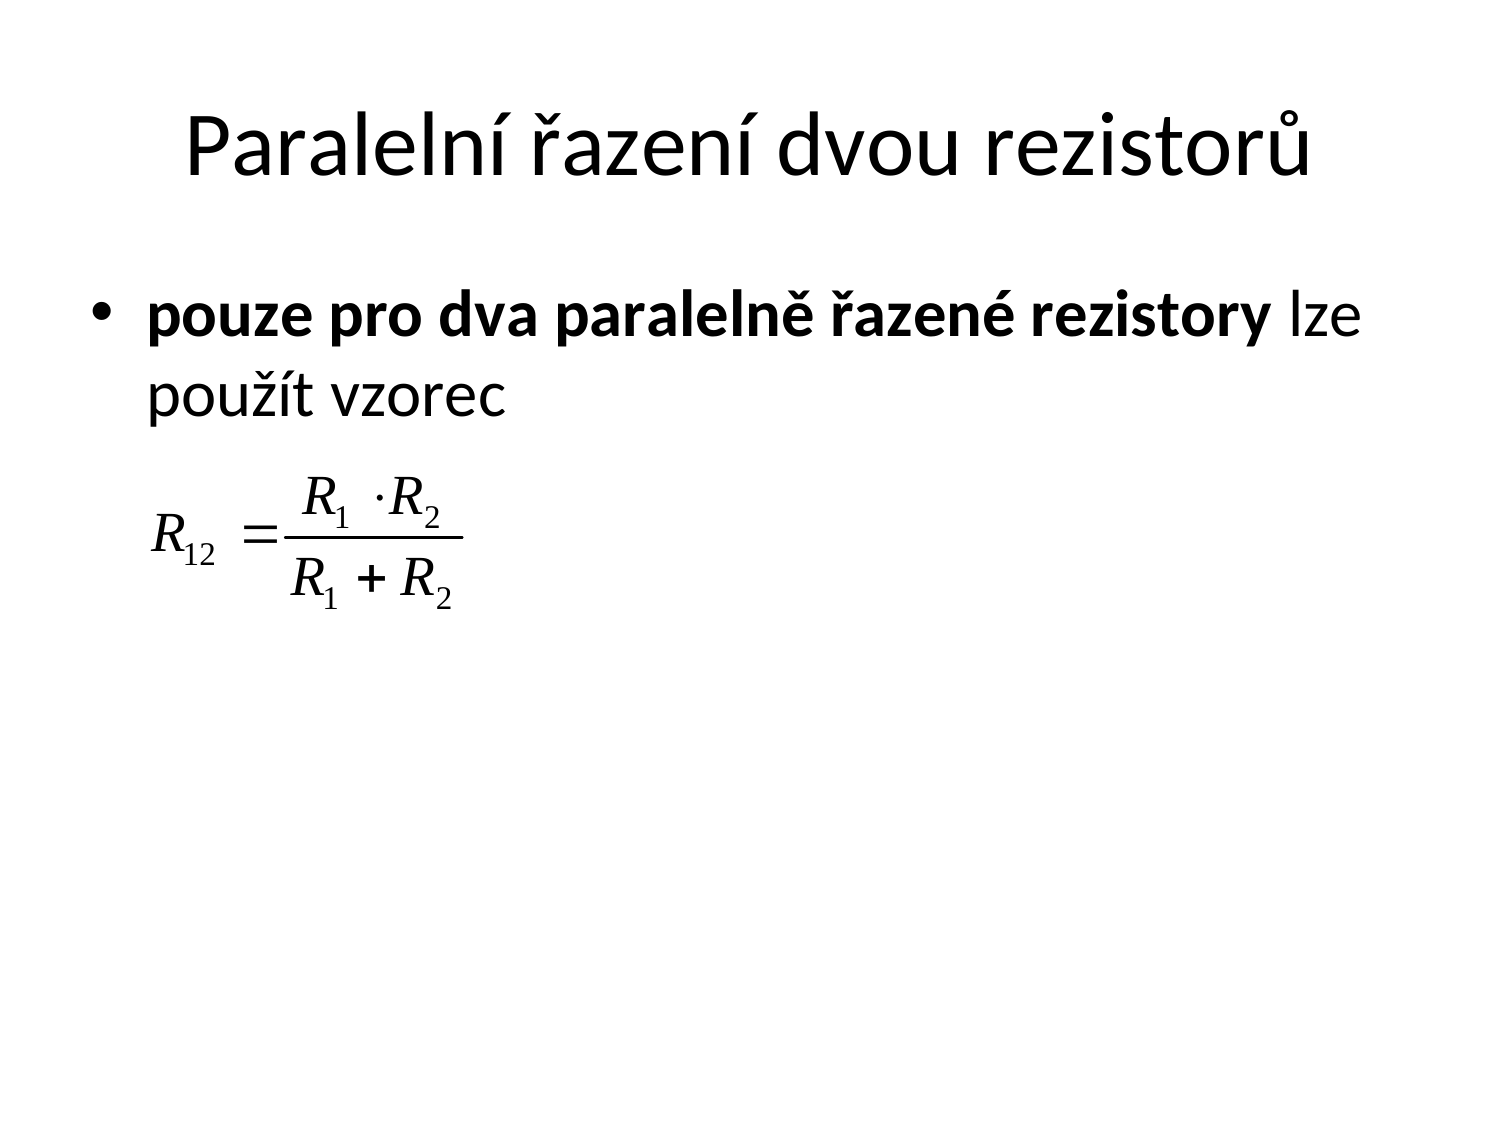

# Paralelní řazení dvou rezistorů
pouze pro dva paralelně řazené rezistory lze použít vzorec